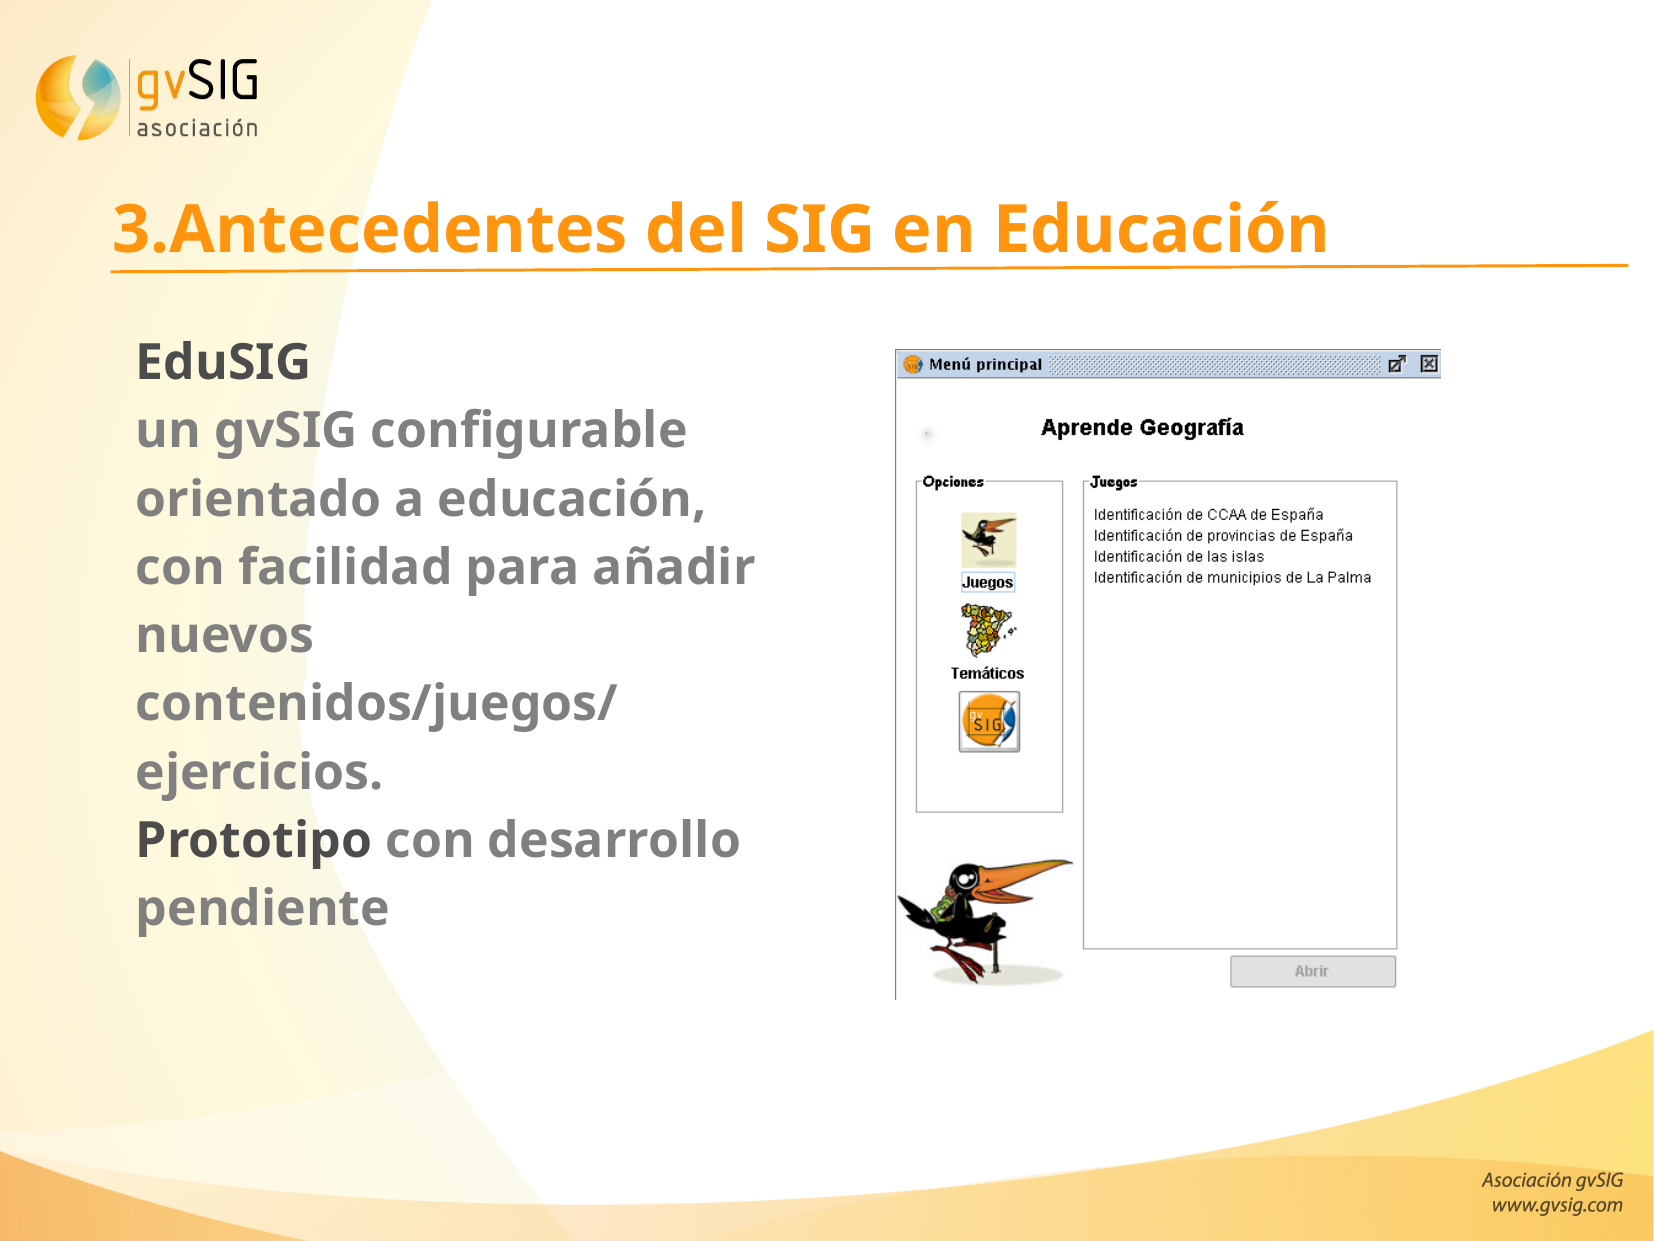

3.Antecedentes del SIG en Educación
# EduSIG un gvSIG configurable orientado a educación, con facilidad para añadir nuevos contenidos/juegos/ ejercicios. Prototipo con desarrollo pendiente